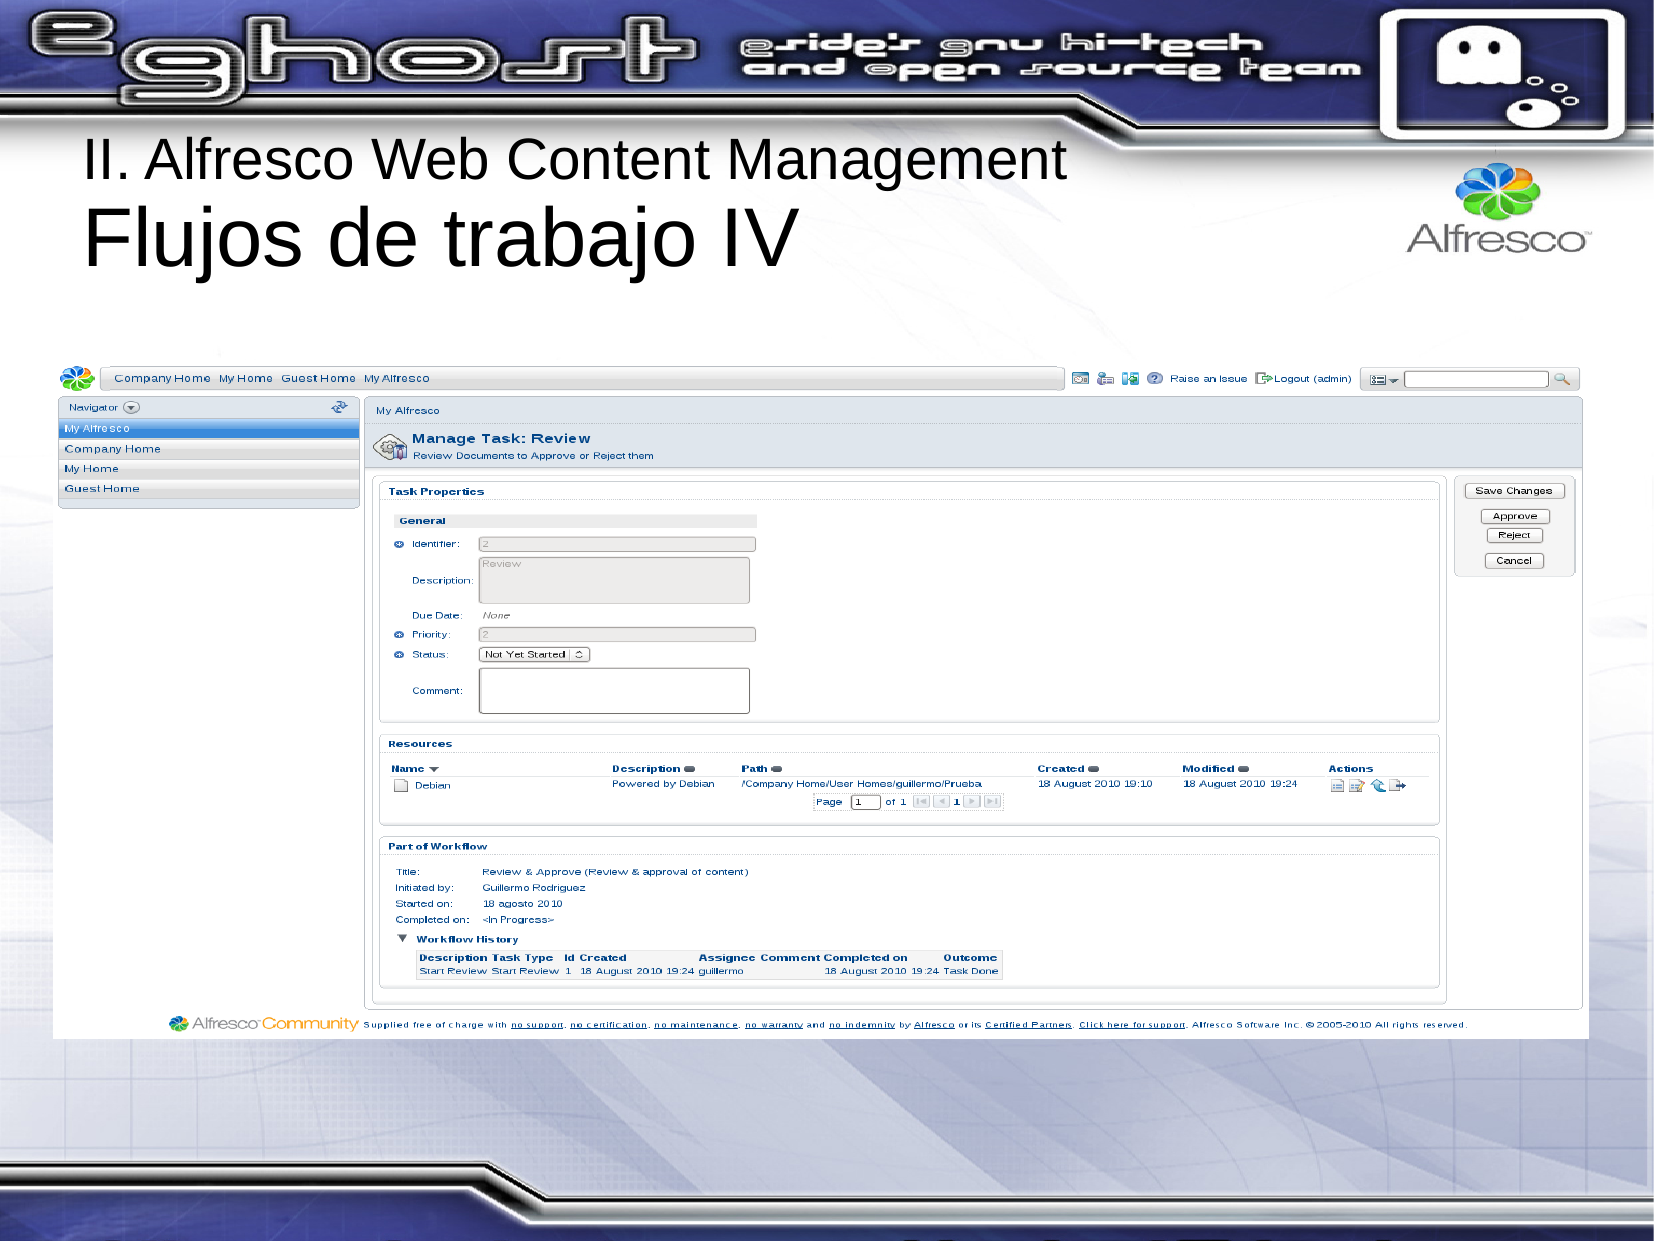

# II. Alfresco Web Content Management Flujos de trabajo IV